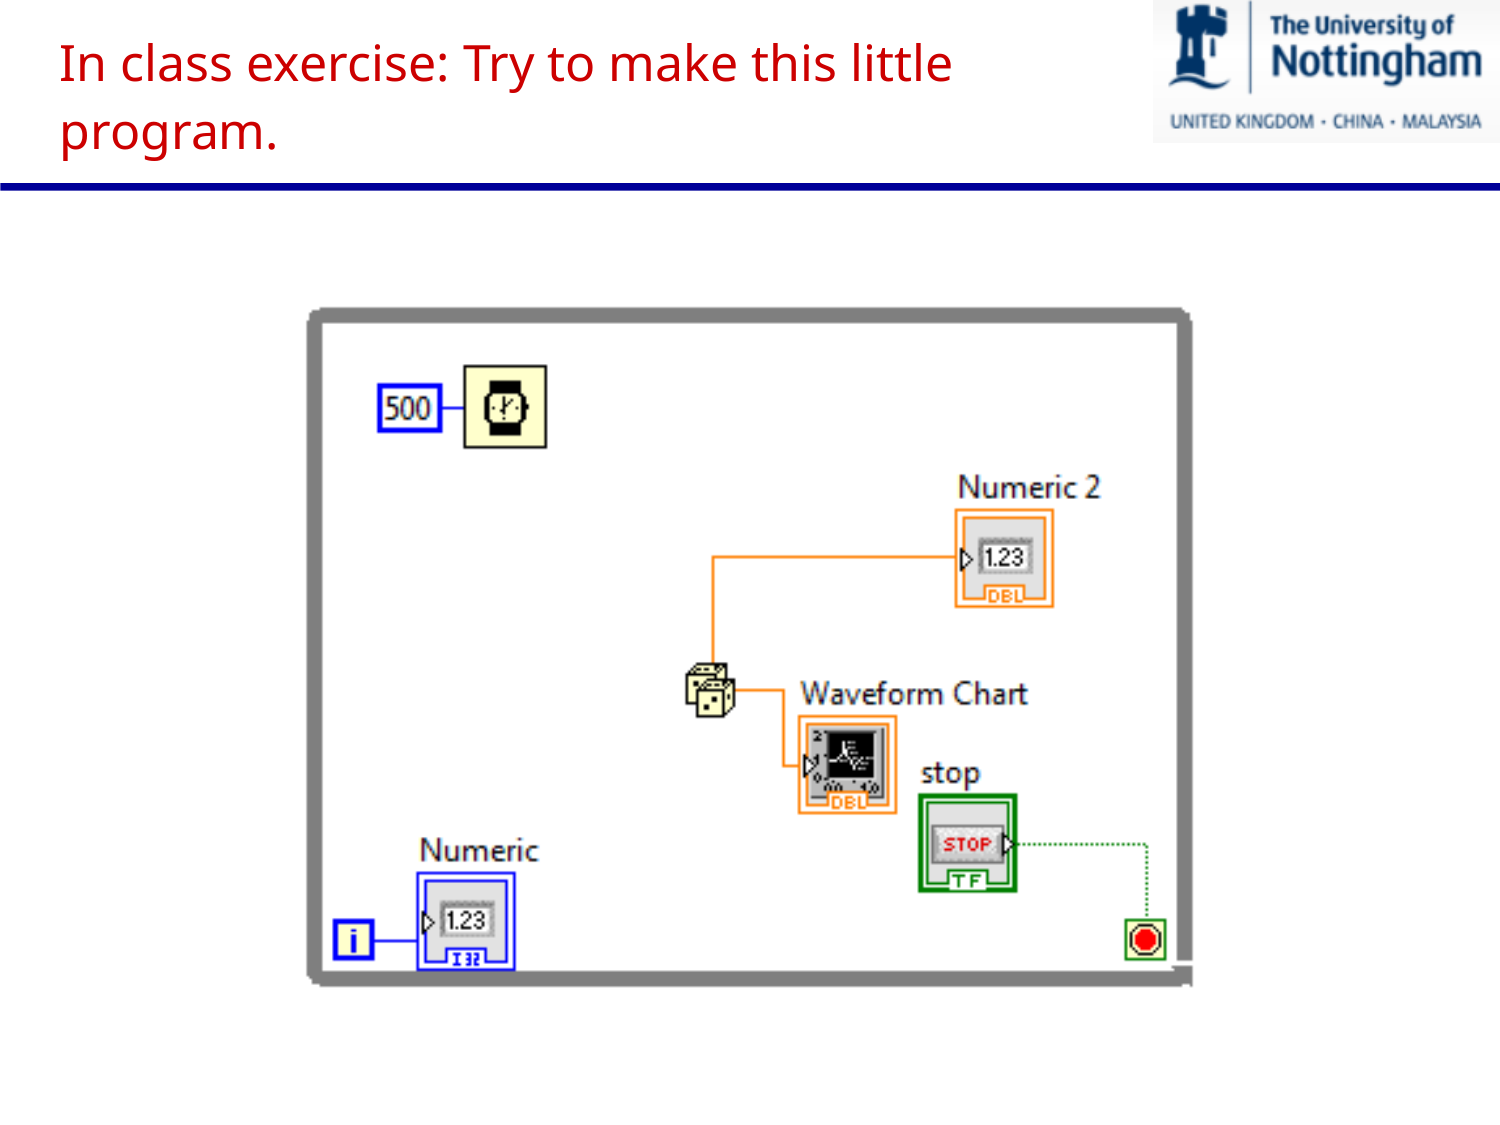

# In class exercise: Try to make this little program.